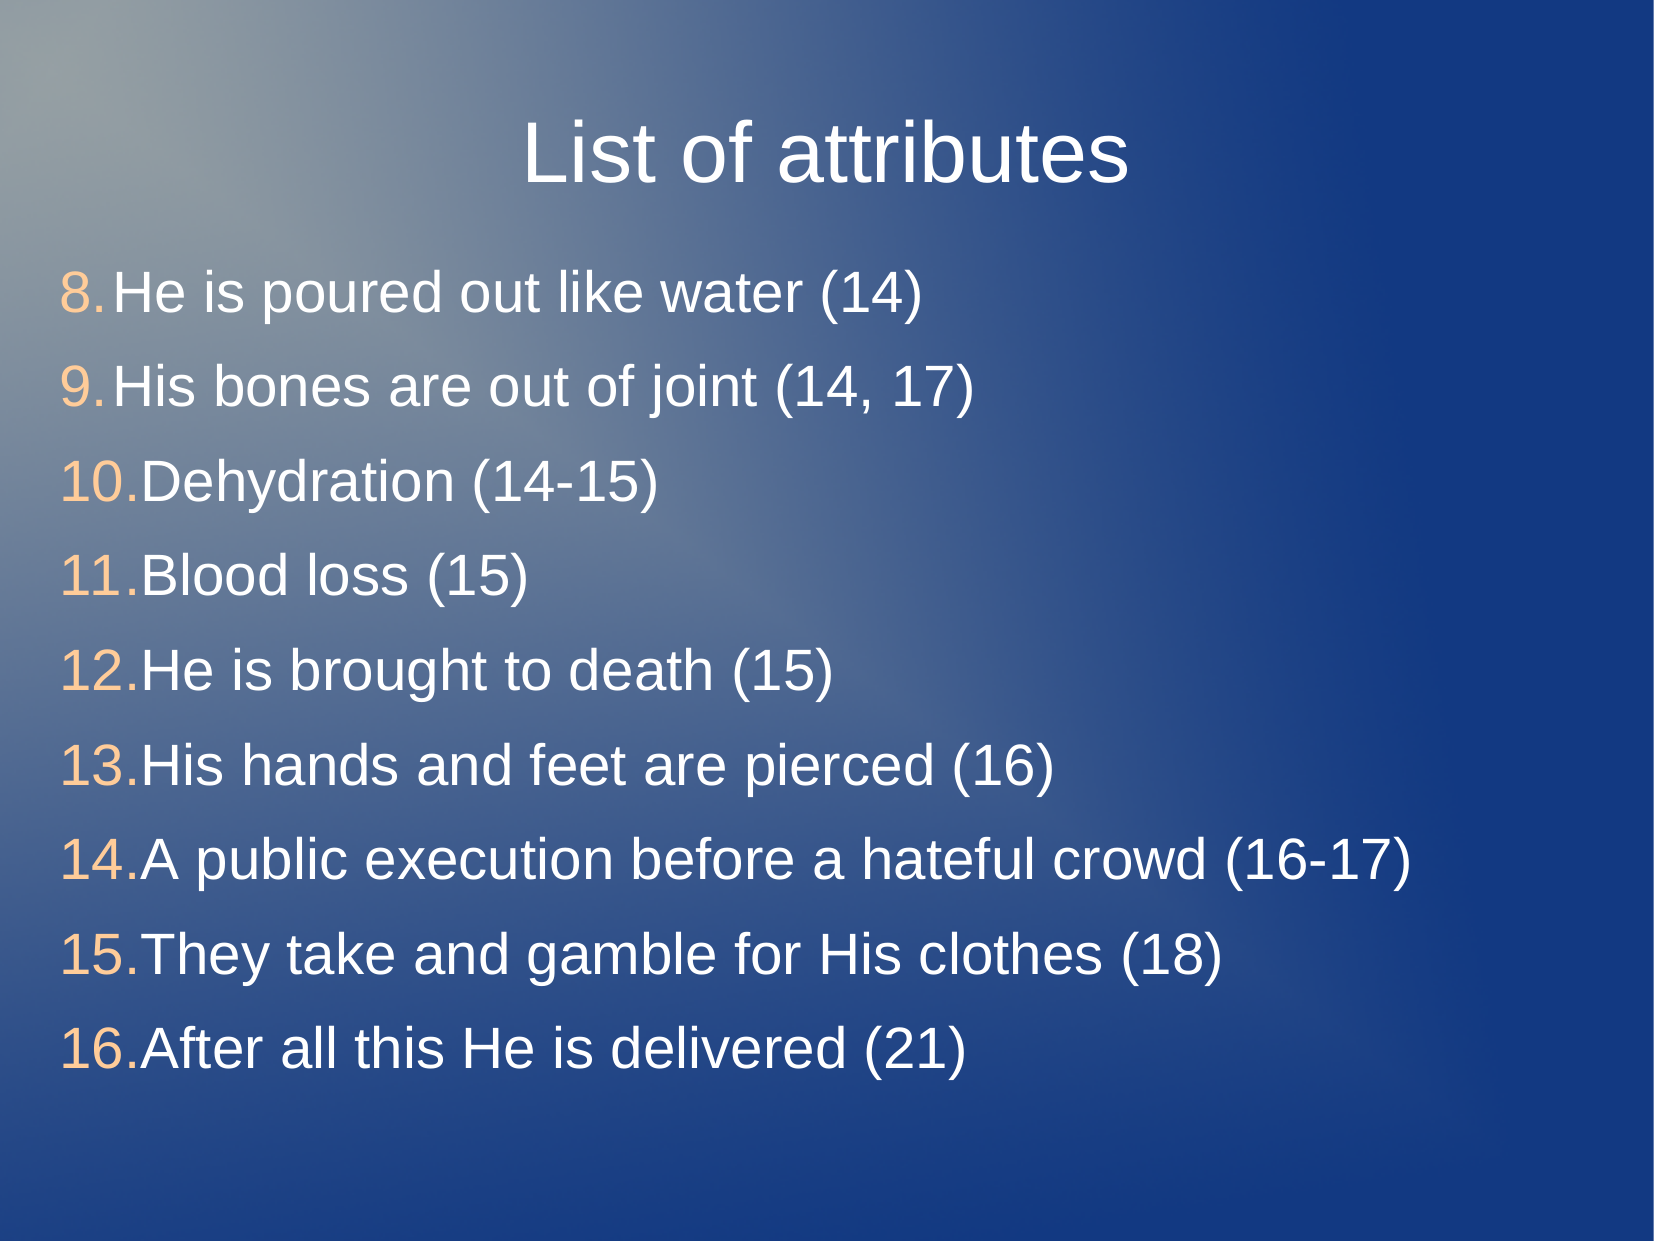

# List of attributes
He is poured out like water (14)
His bones are out of joint (14, 17)
Dehydration (14-15)
Blood loss (15)
He is brought to death (15)
His hands and feet are pierced (16)
A public execution before a hateful crowd (16-17)
They take and gamble for His clothes (18)
After all this He is delivered (21)